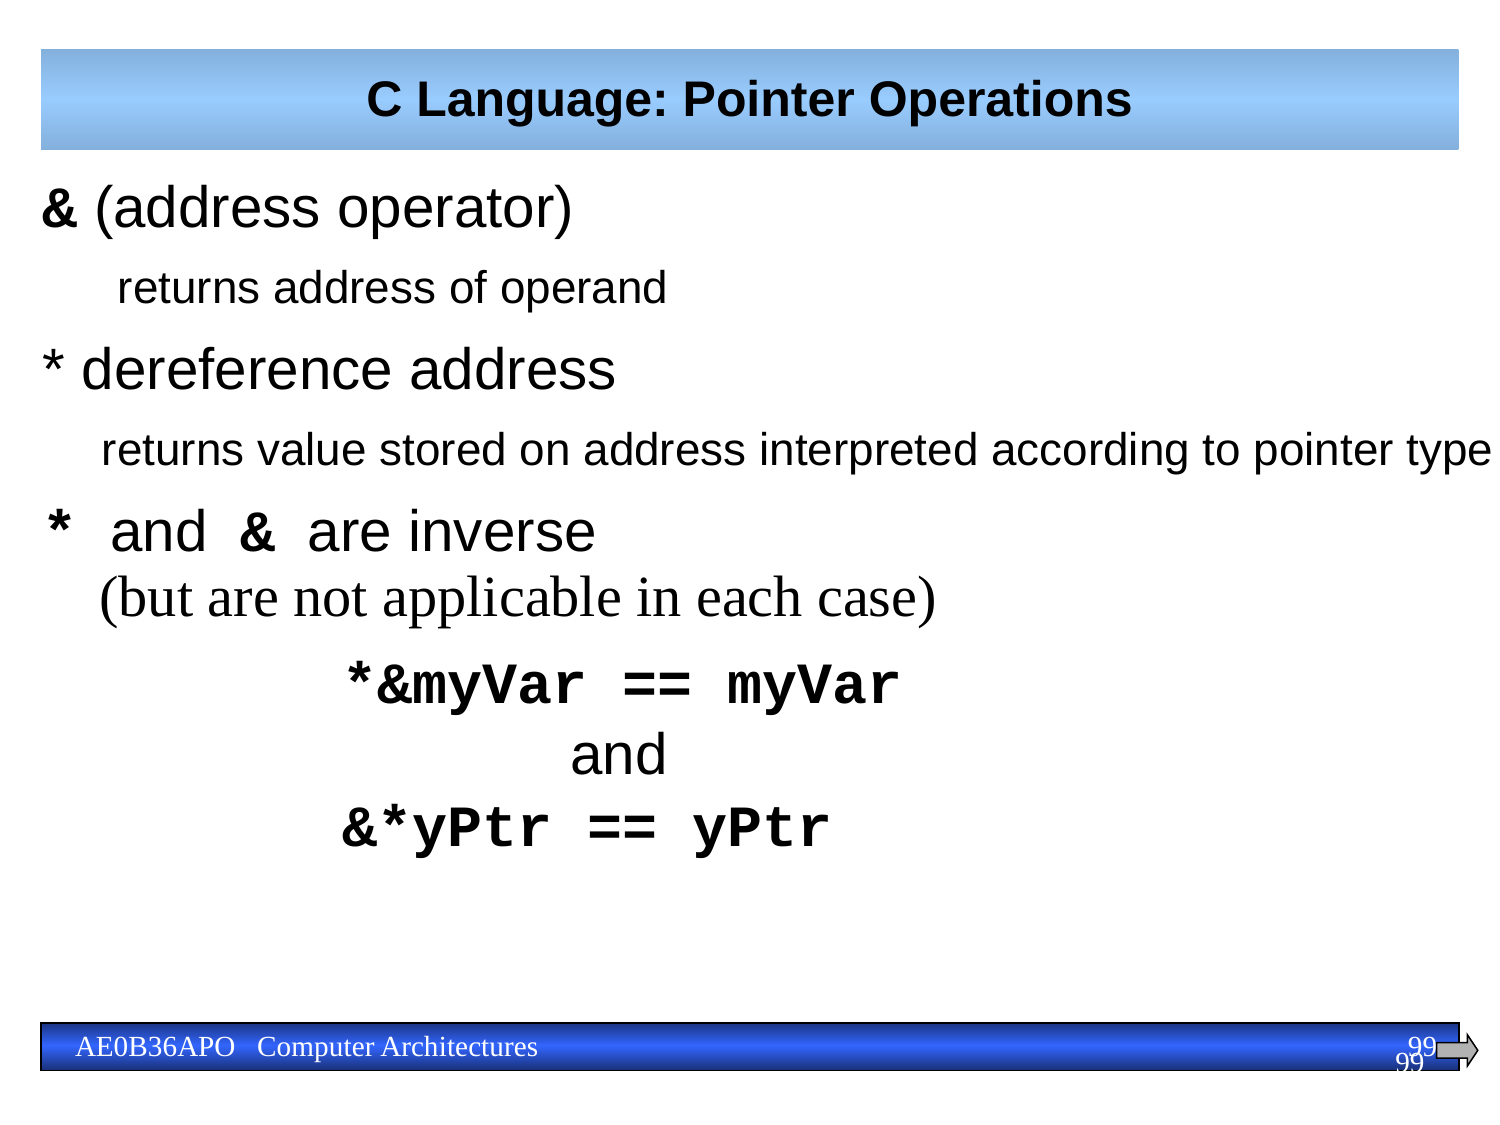

# C Language: Pointer Operations
& (address operator)
returns address of operand
* dereference address
returns value stored on address interpreted according to pointer type
* and & are inverse
(but are not applicable in each case)
*&myVar == myVar
 and
&*yPtr == yPtr
AE0B36APO Computer Architectures
99